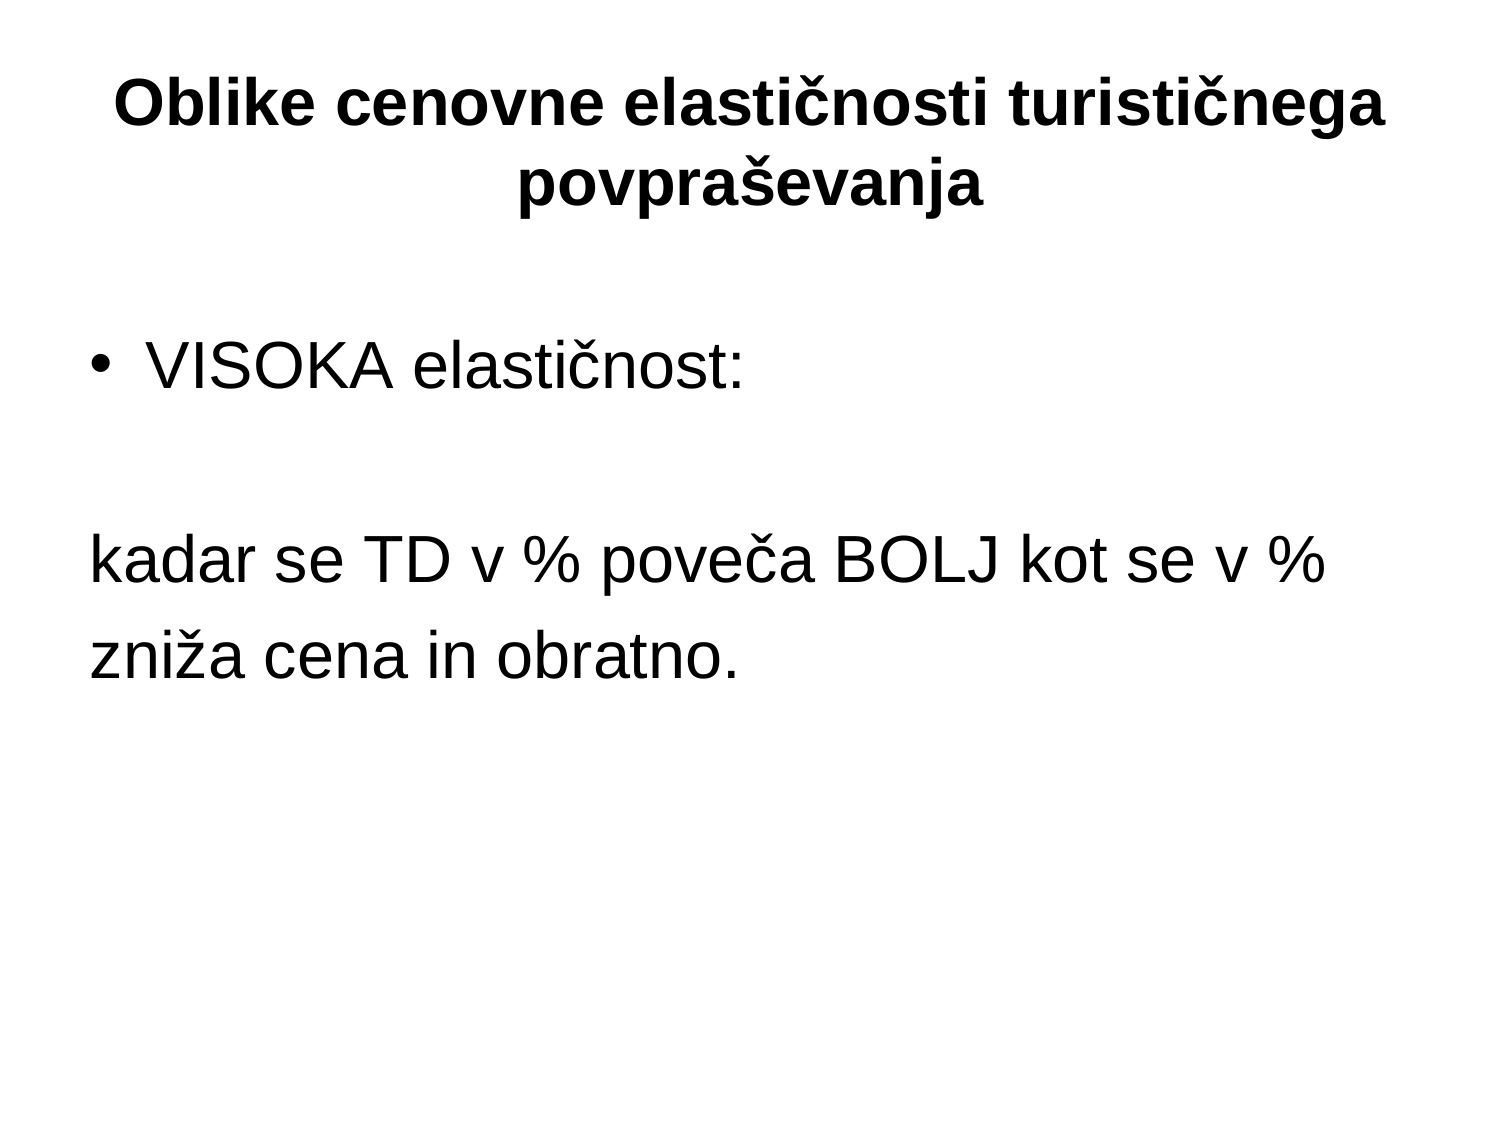

# Oblike cenovne elastičnosti turističnega povpraševanja
VISOKA elastičnost:
kadar se TD v % poveča BOLJ kot se v %
zniža cena in obratno.